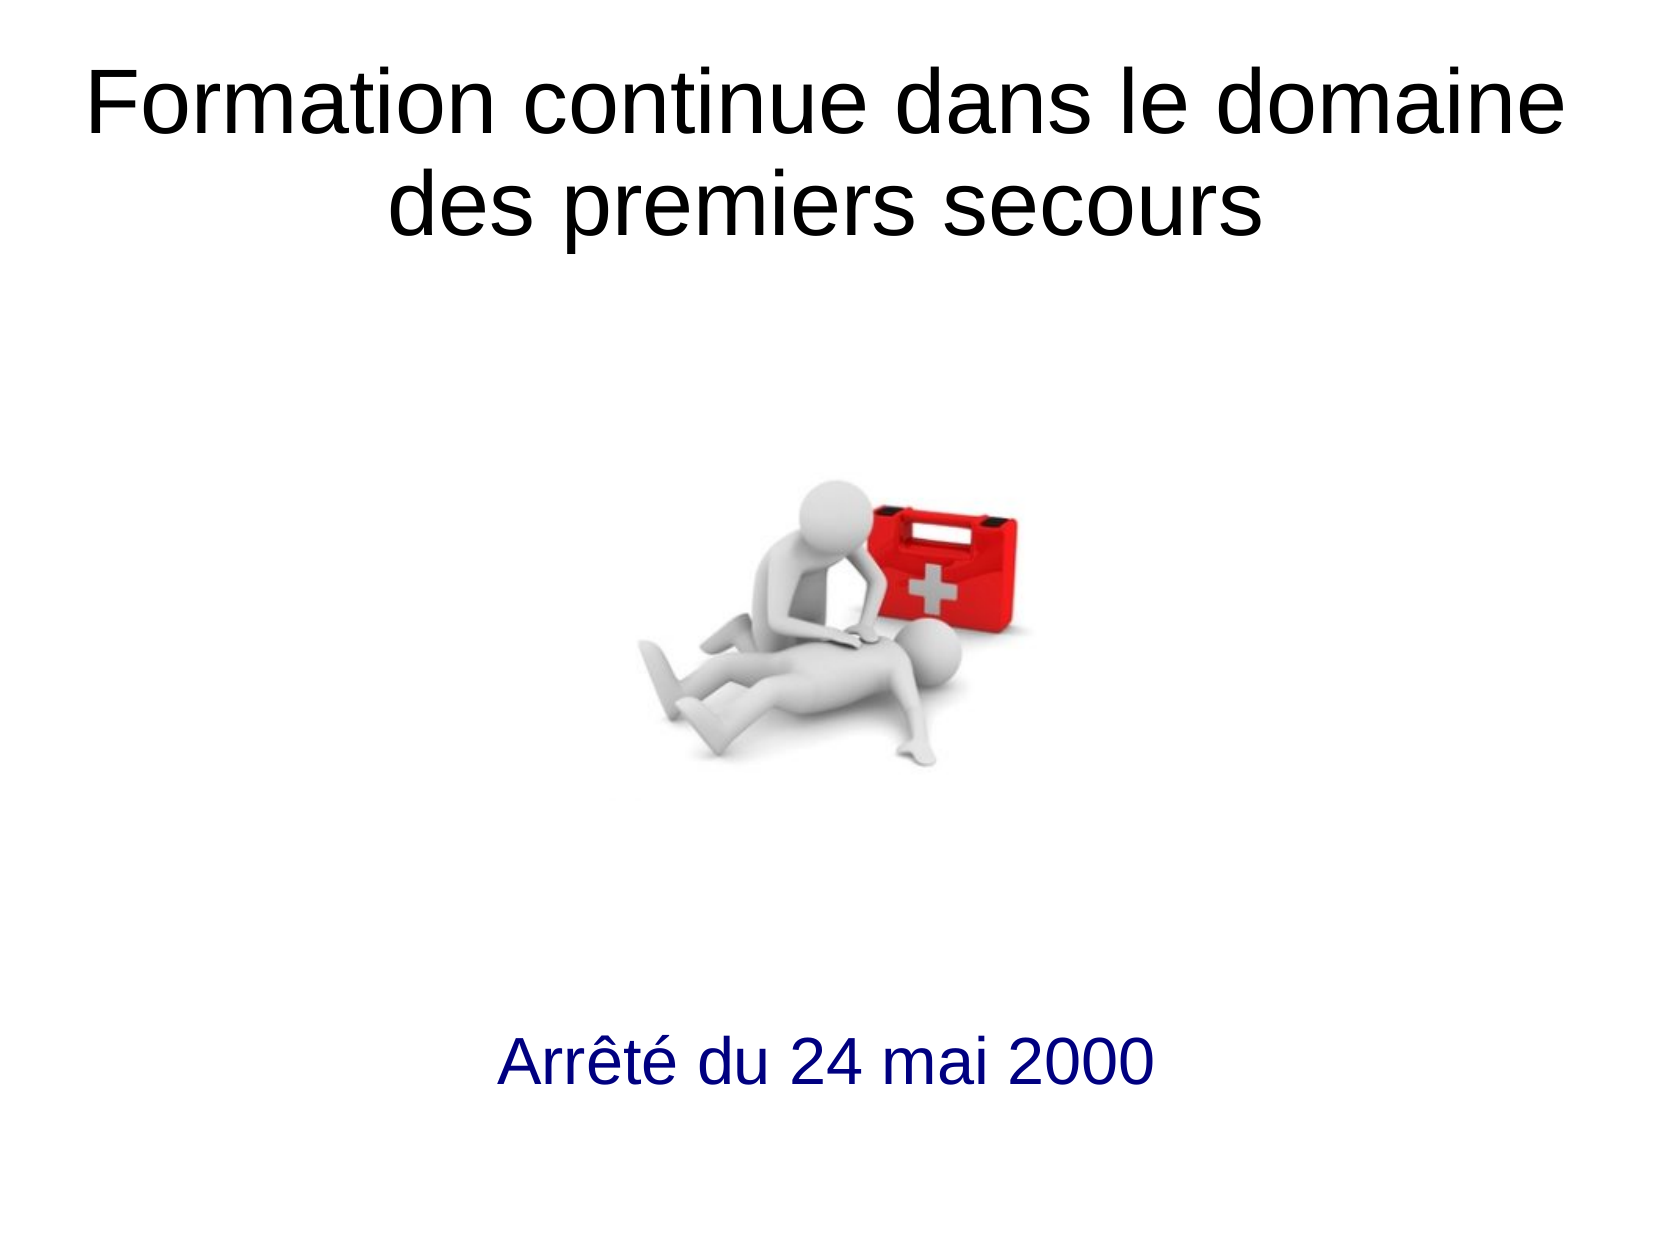

# Formation continue dans le domaine des premiers secours
Arrêté du 24 mai 2000